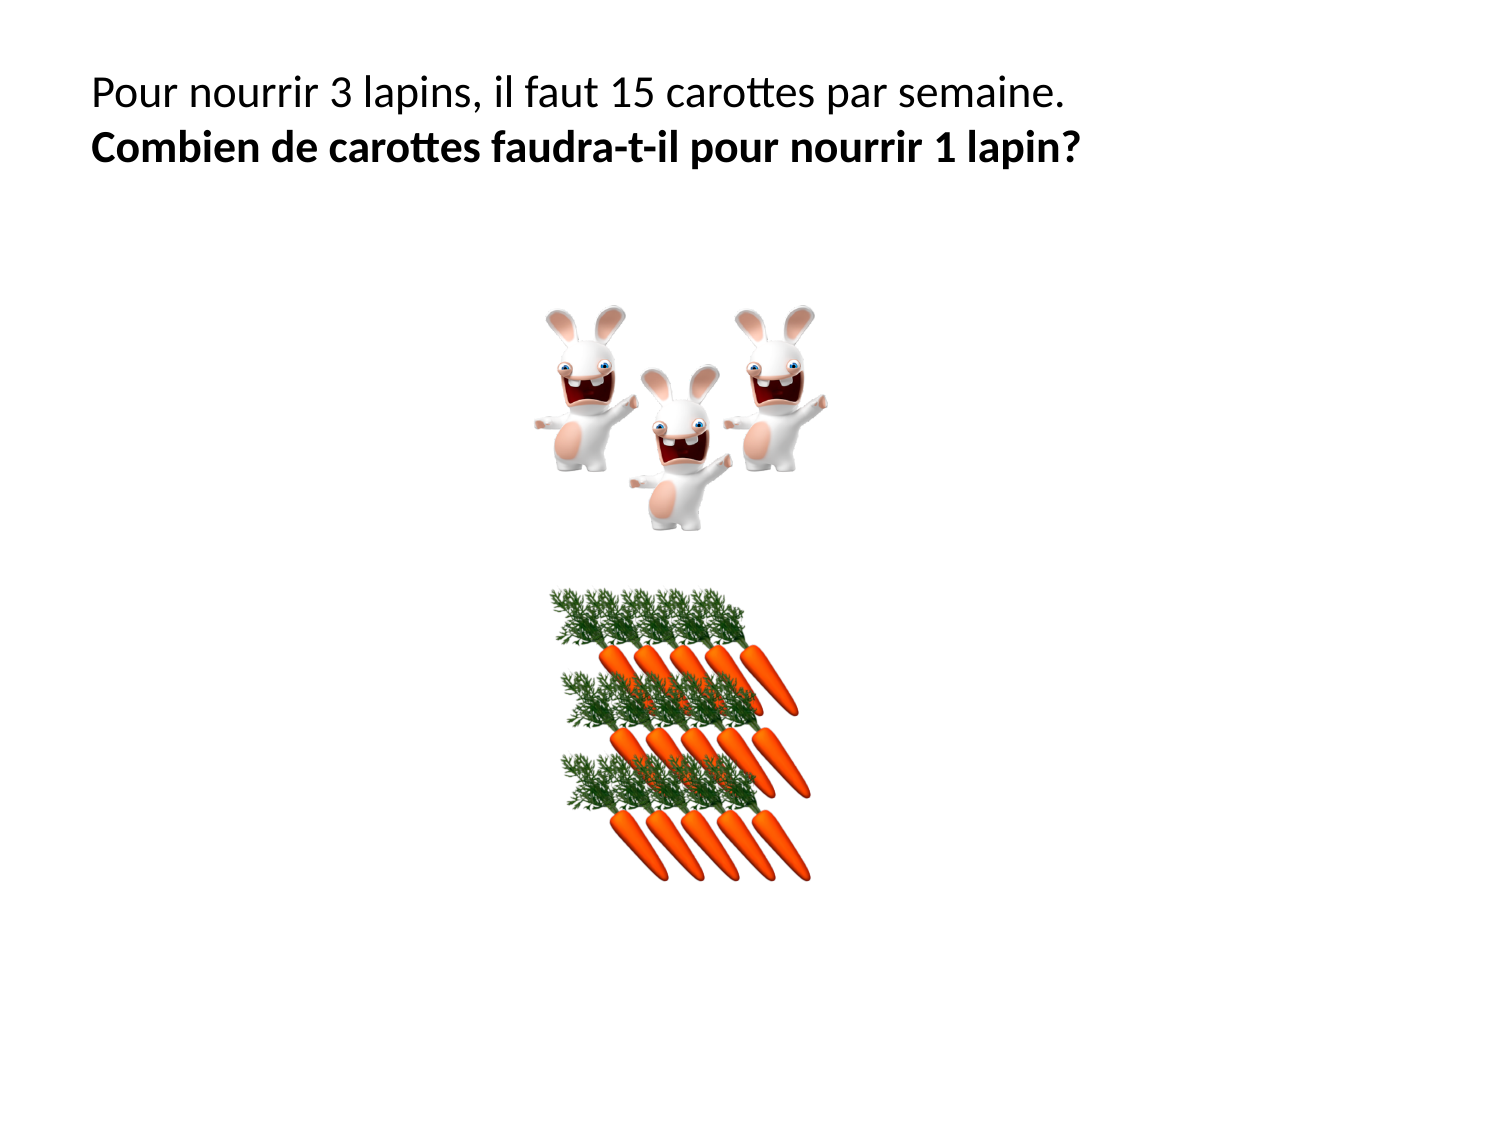

Pour nourrir 3 lapins, il faut 15 carottes par semaine.
Combien de carottes faudra-t-il pour nourrir 1 lapin?